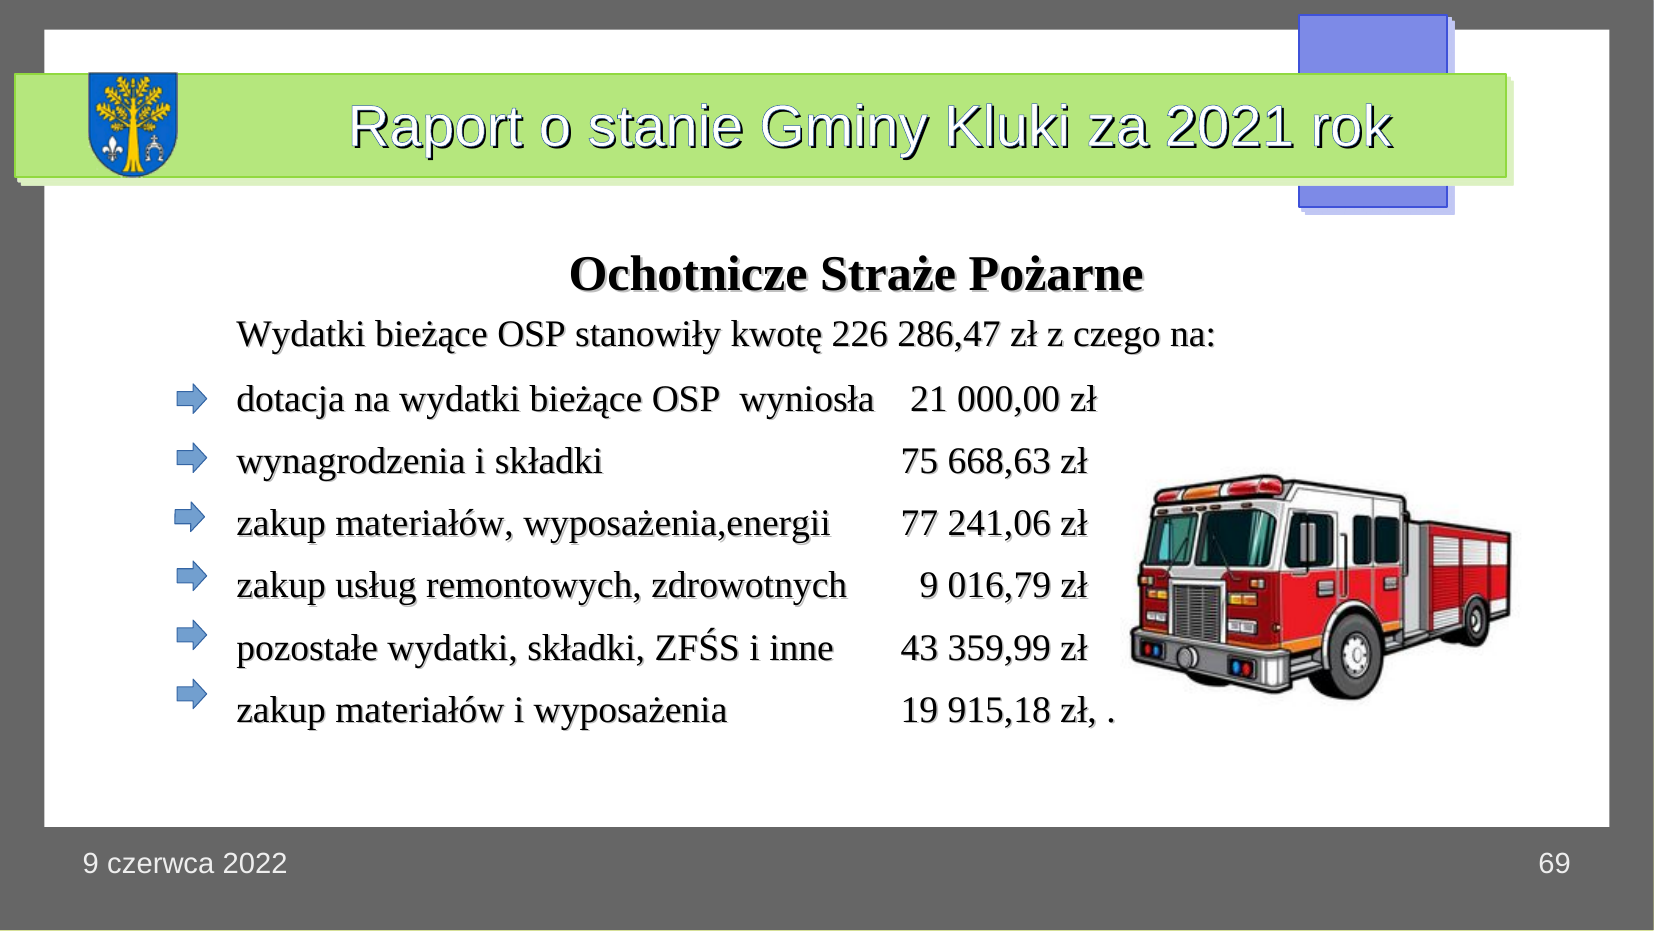

# Raport o stanie Gminy Kluki za 2021 rok
Ochotnicze Straże Pożarne
	Wydatki bieżące OSP stanowiły kwotę 226 286,47 zł z czego na:
	dotacja na wydatki bieżące OSP wyniosła 	 21 000,00 zł
	wynagrodzenia i składki 				75 668,63 zł
	zakup materiałów, wyposażenia,energii	77 241,06 zł
	zakup usług remontowych, zdrowotnych	 9 016,79 zł
	pozostałe wydatki, składki, ZFŚS i inne	43 359,99 zł
	zakup materiałów i wyposażenia			19 915,18 zł, .
9 czerwca 2022
69